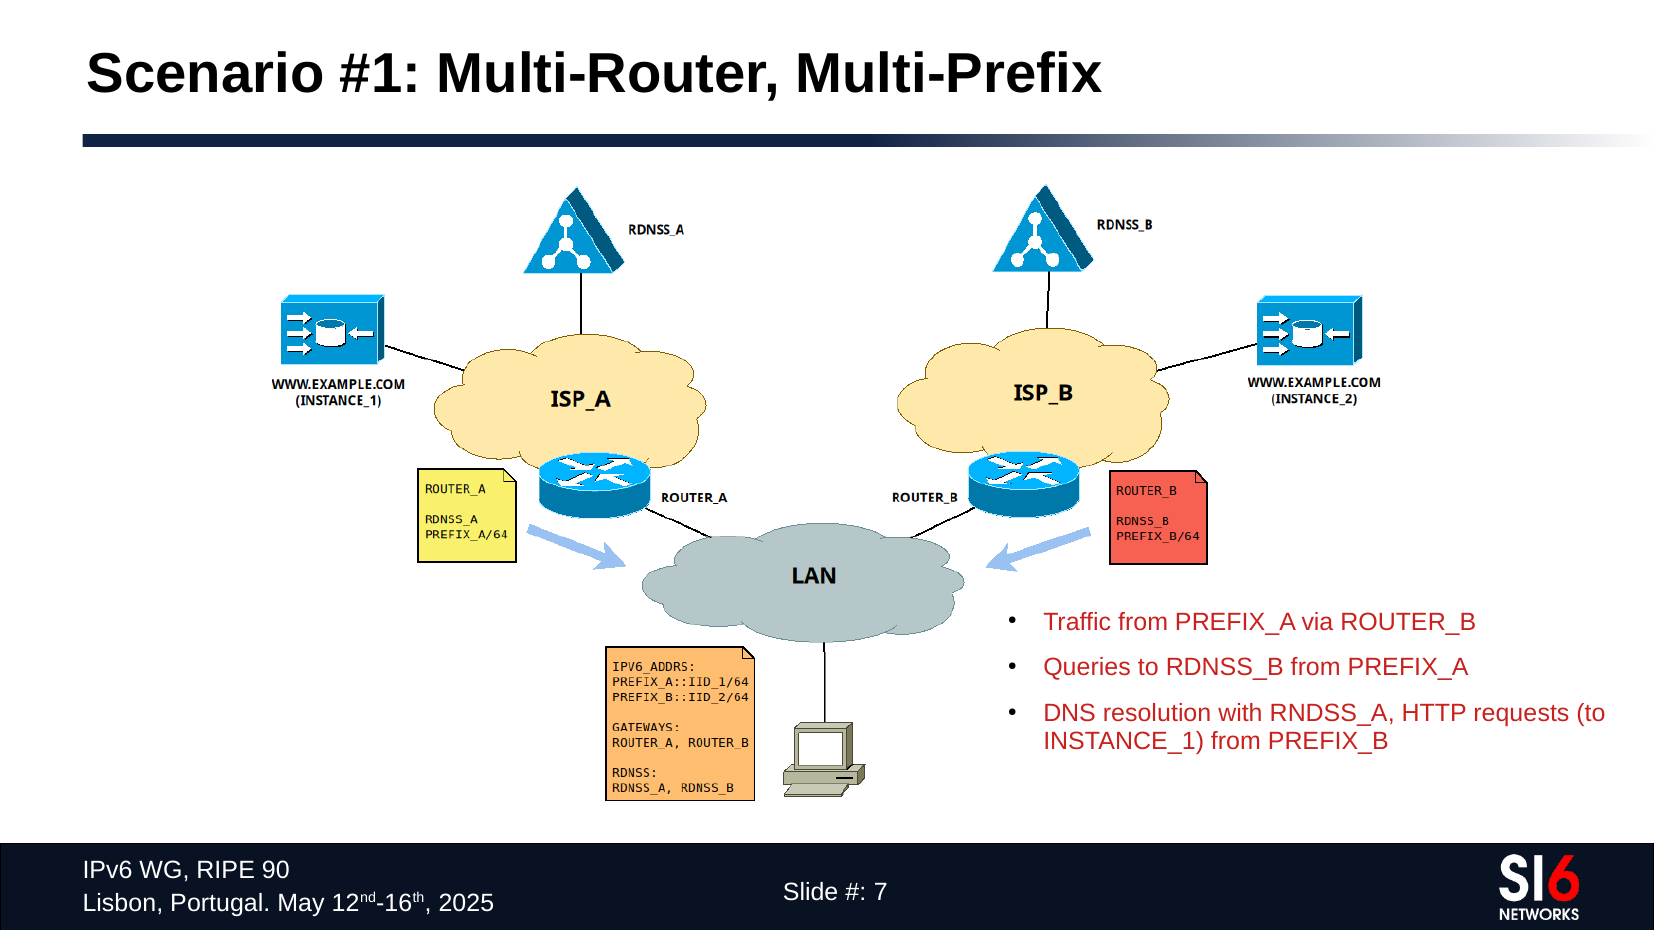

# Scenario #1: Multi-Router, Multi-Prefix
Traffic from PREFIX_A via ROUTER_B
Queries to RDNSS_B from PREFIX_A
DNS resolution with RNDSS_A, HTTP requests (to INSTANCE_1) from PREFIX_B